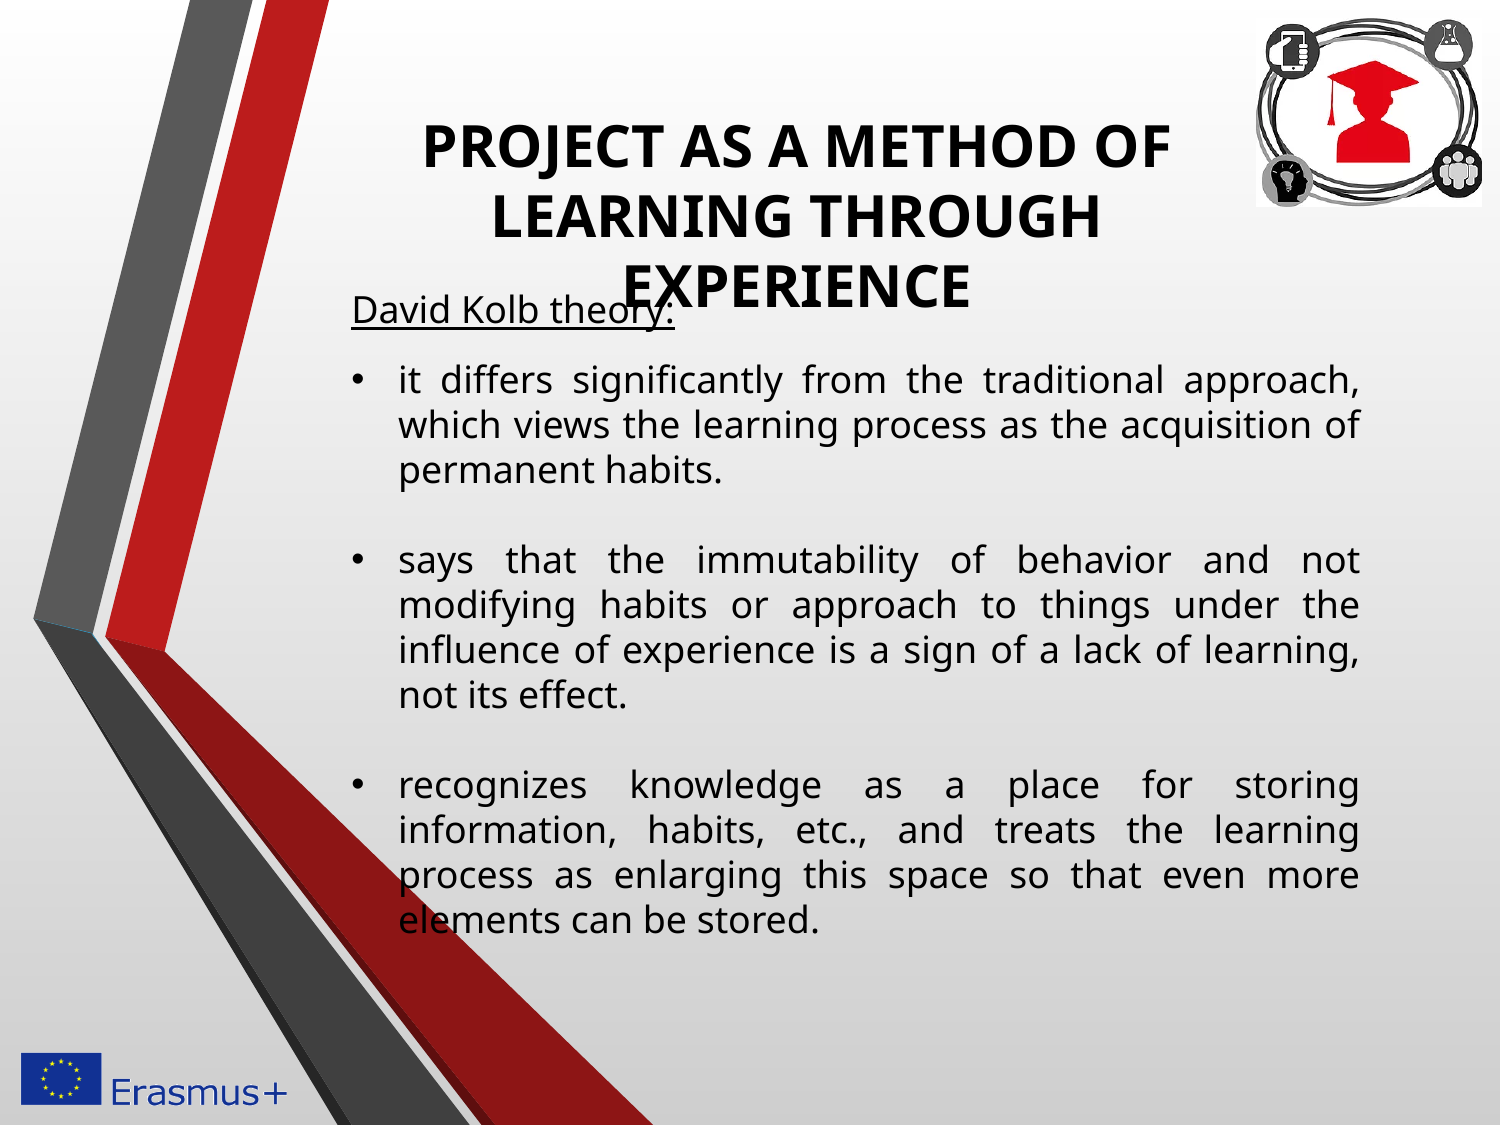

Project as a method of learning through experience
David Kolb theory:
it differs significantly from the traditional approach, which views the learning process as the acquisition of permanent habits.
says that the immutability of behavior and not modifying habits or approach to things under the influence of experience is a sign of a lack of learning, not its effect.
recognizes knowledge as a place for storing information, habits, etc., and treats the learning process as enlarging this space so that even more elements can be stored.